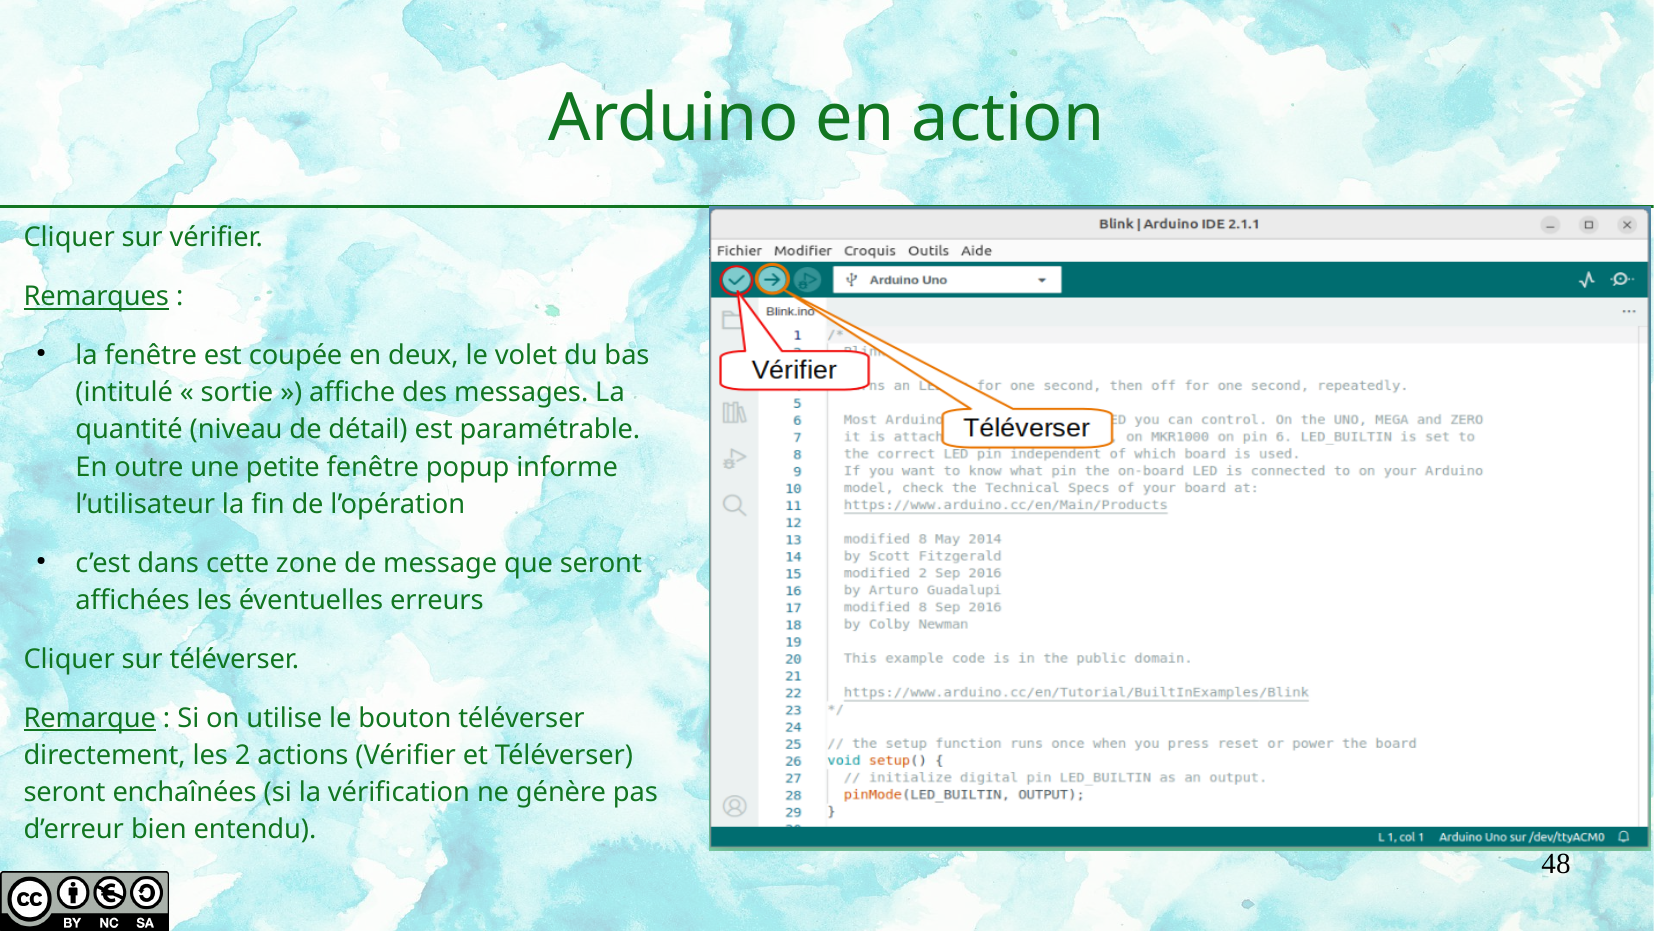

# Arduino en action
Cliquer sur vérifier.
Remarques :
la fenêtre est coupée en deux, le volet du bas (intitulé « sortie ») affiche des messages. La quantité (niveau de détail) est paramétrable. En outre une petite fenêtre popup informe l’utilisateur la fin de l’opération
c’est dans cette zone de message que seront affichées les éventuelles erreurs
Cliquer sur téléverser.
Remarque : Si on utilise le bouton téléverser directement, les 2 actions (Vérifier et Téléverser) seront enchaînées (si la vérification ne génère pas d’erreur bien entendu).
48